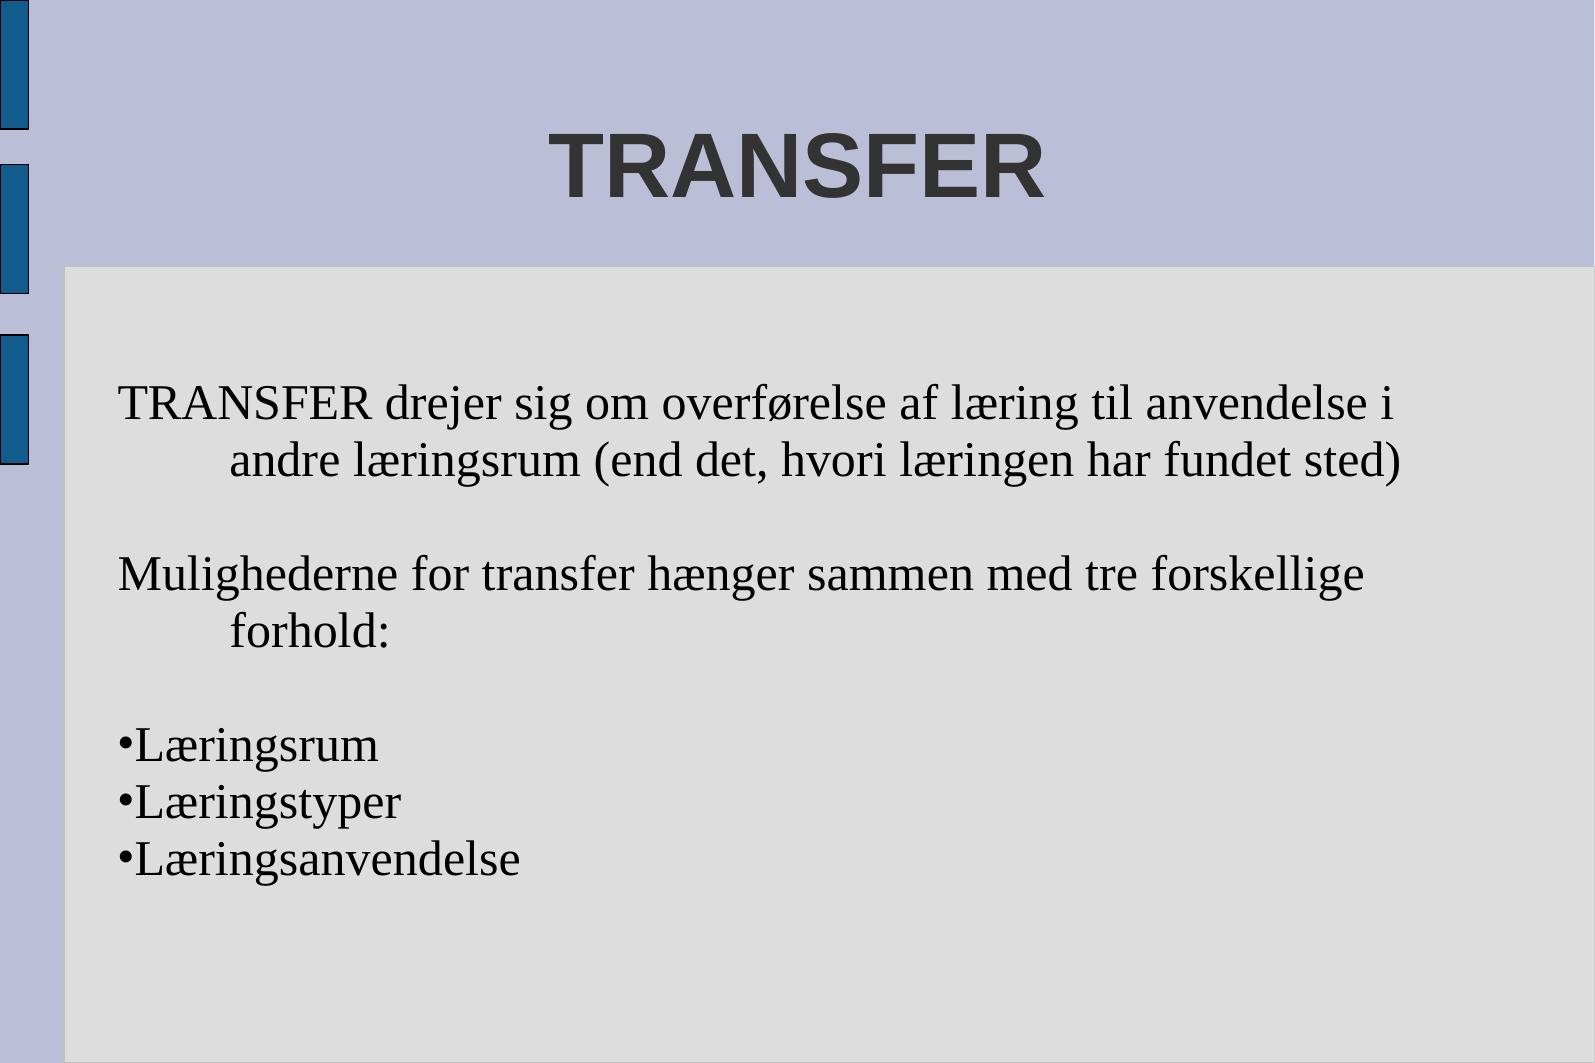

# TRANSFER
TRANSFER drejer sig om overførelse af læring til anvendelse i andre læringsrum (end det, hvori læringen har fundet sted)
Mulighederne for transfer hænger sammen med tre forskellige forhold:
Læringsrum
Læringstyper
Læringsanvendelse